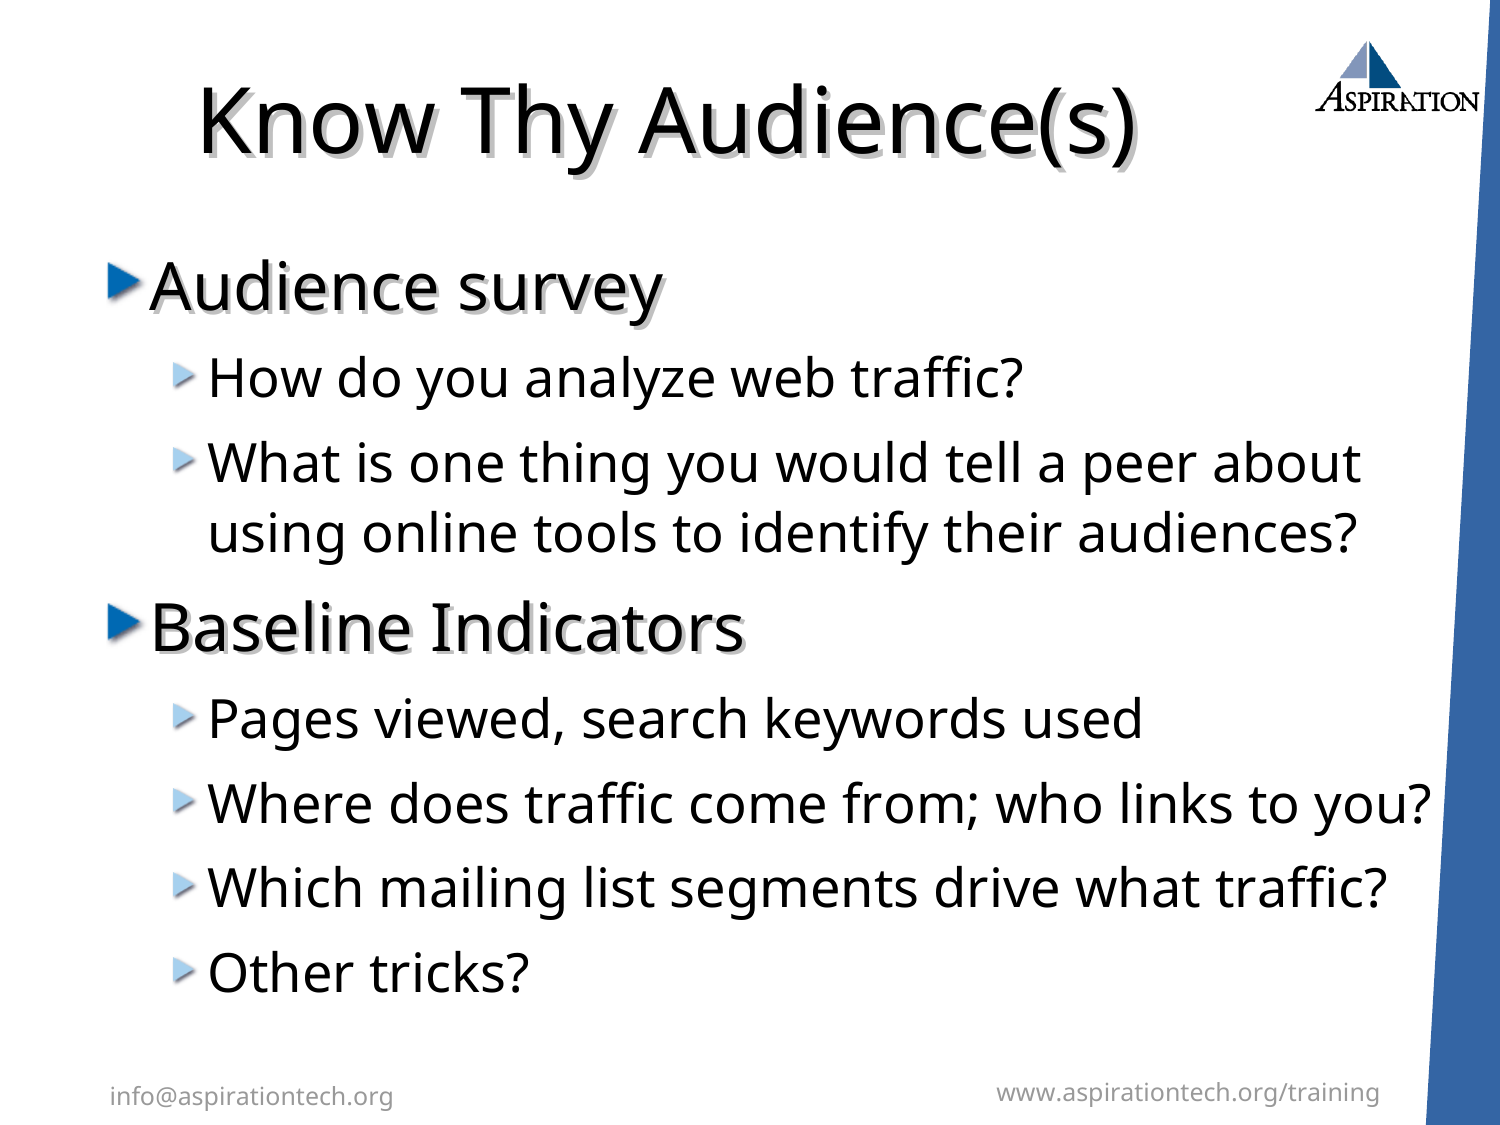

# Know Thy Audience(s)
Audience survey
How do you analyze web traffic?
What is one thing you would tell a peer about using online tools to identify their audiences?
Baseline Indicators
Pages viewed, search keywords used
Where does traffic come from; who links to you?
Which mailing list segments drive what traffic?
Other tricks?